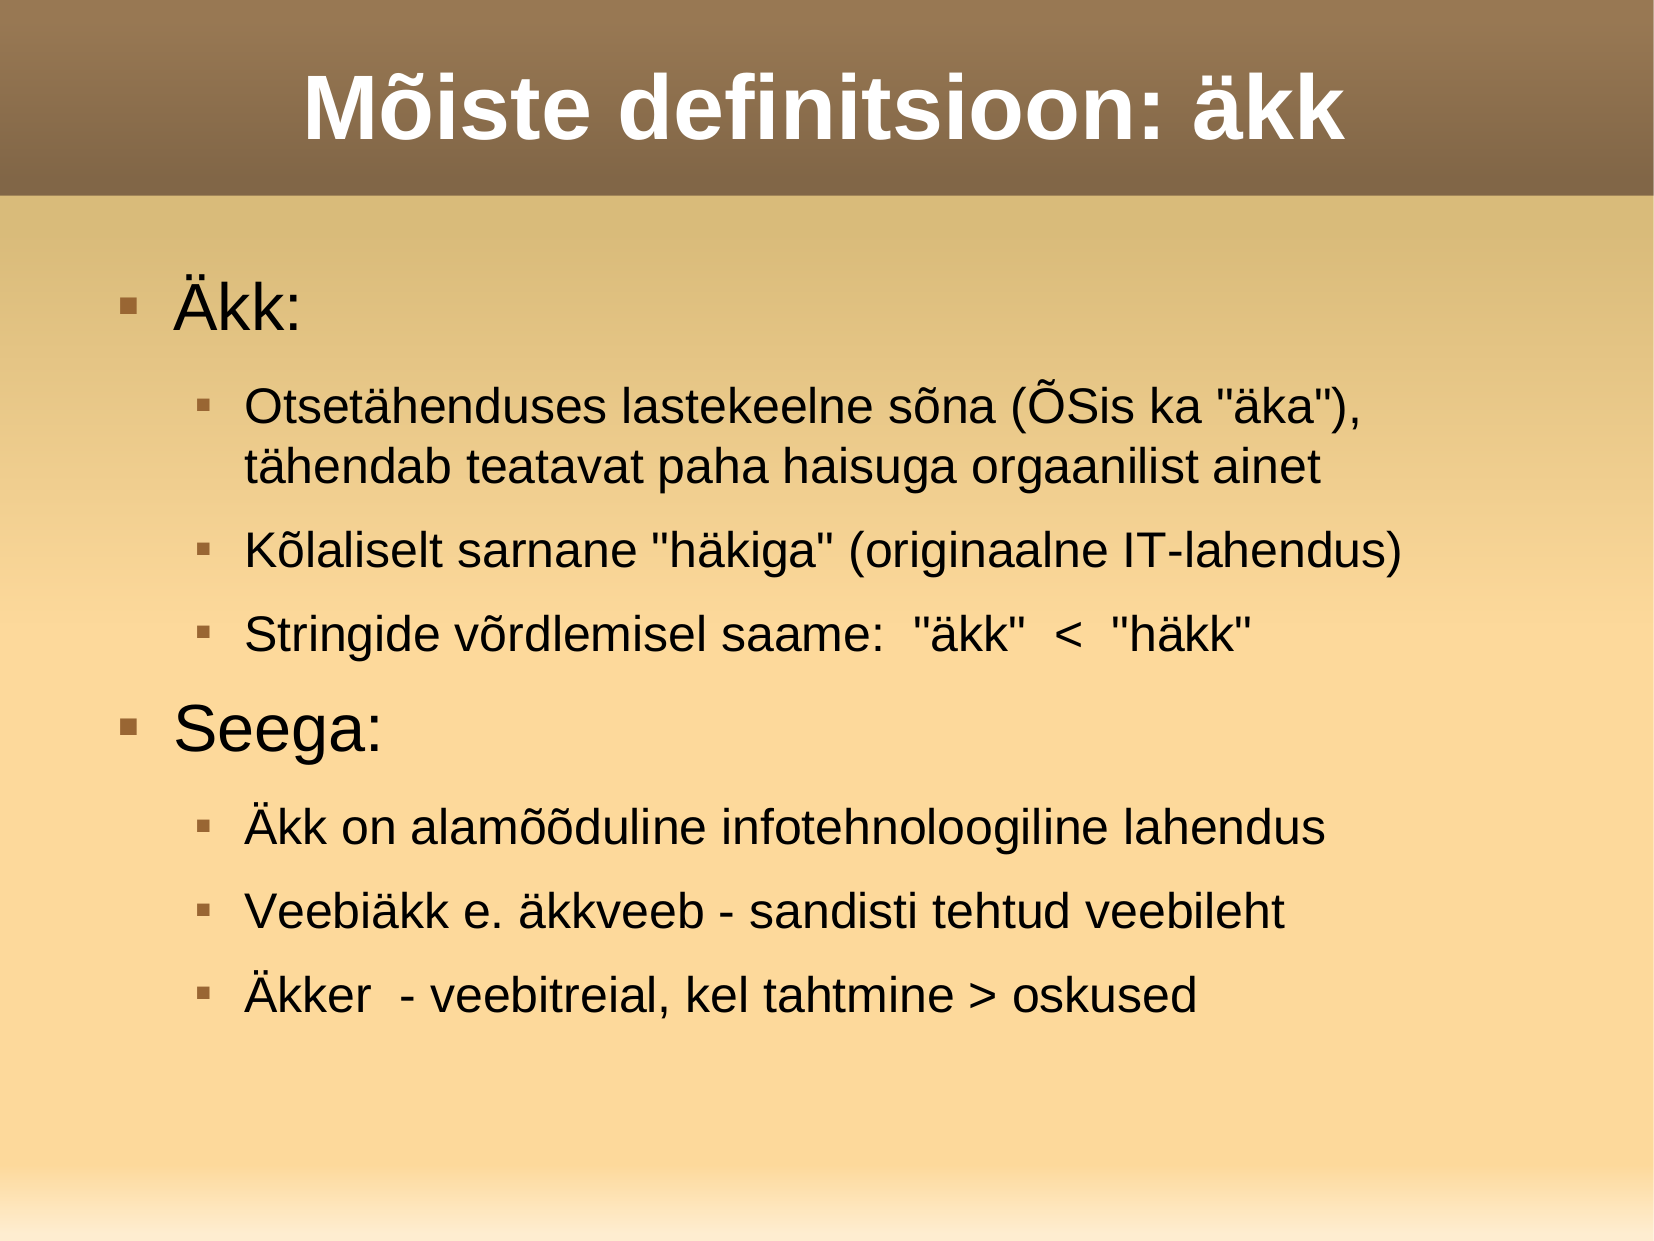

# Mõiste definitsioon: äkk
Äkk:
Otsetähenduses lastekeelne sõna (ÕSis ka "äka"), tähendab teatavat paha haisuga orgaanilist ainet
Kõlaliselt sarnane "häkiga" (originaalne IT-lahendus)
Stringide võrdlemisel saame: "äkk" < "häkk"
Seega:
Äkk on alamõõduline infotehnoloogiline lahendus
Veebiäkk e. äkkveeb - sandisti tehtud veebileht
Äkker - veebitreial, kel tahtmine > oskused